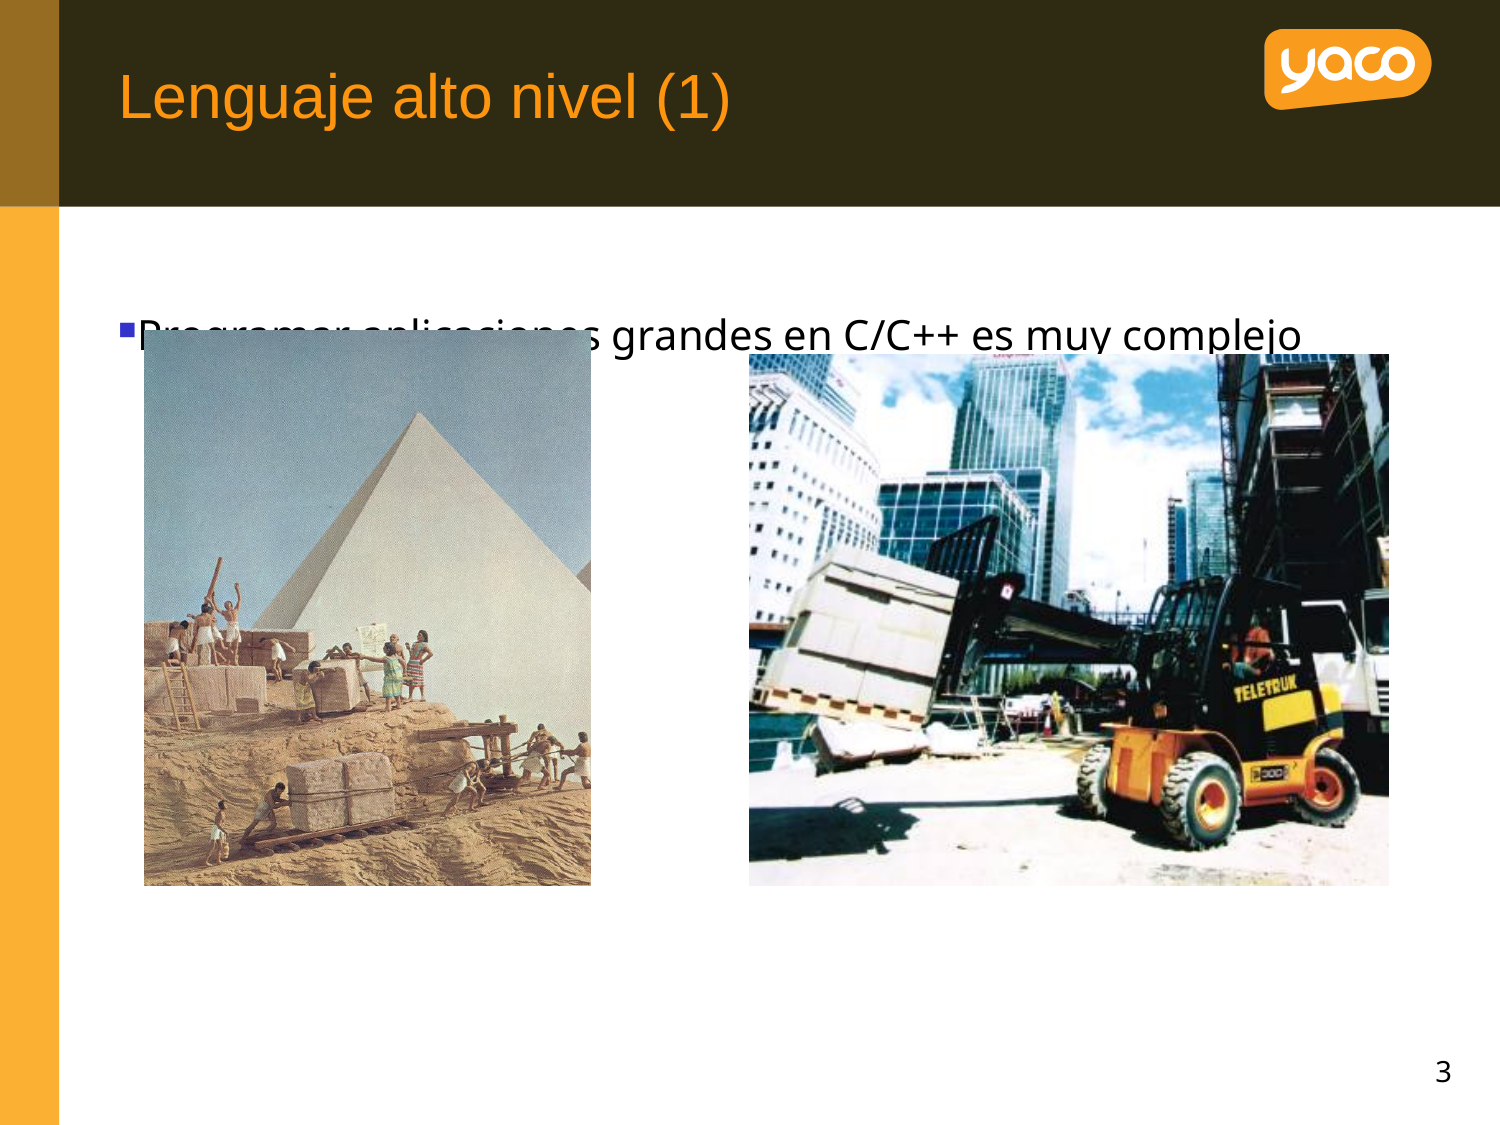

# Lenguaje alto nivel (1)
Programar aplicaciones grandes en C/C++ es muy complejo
3